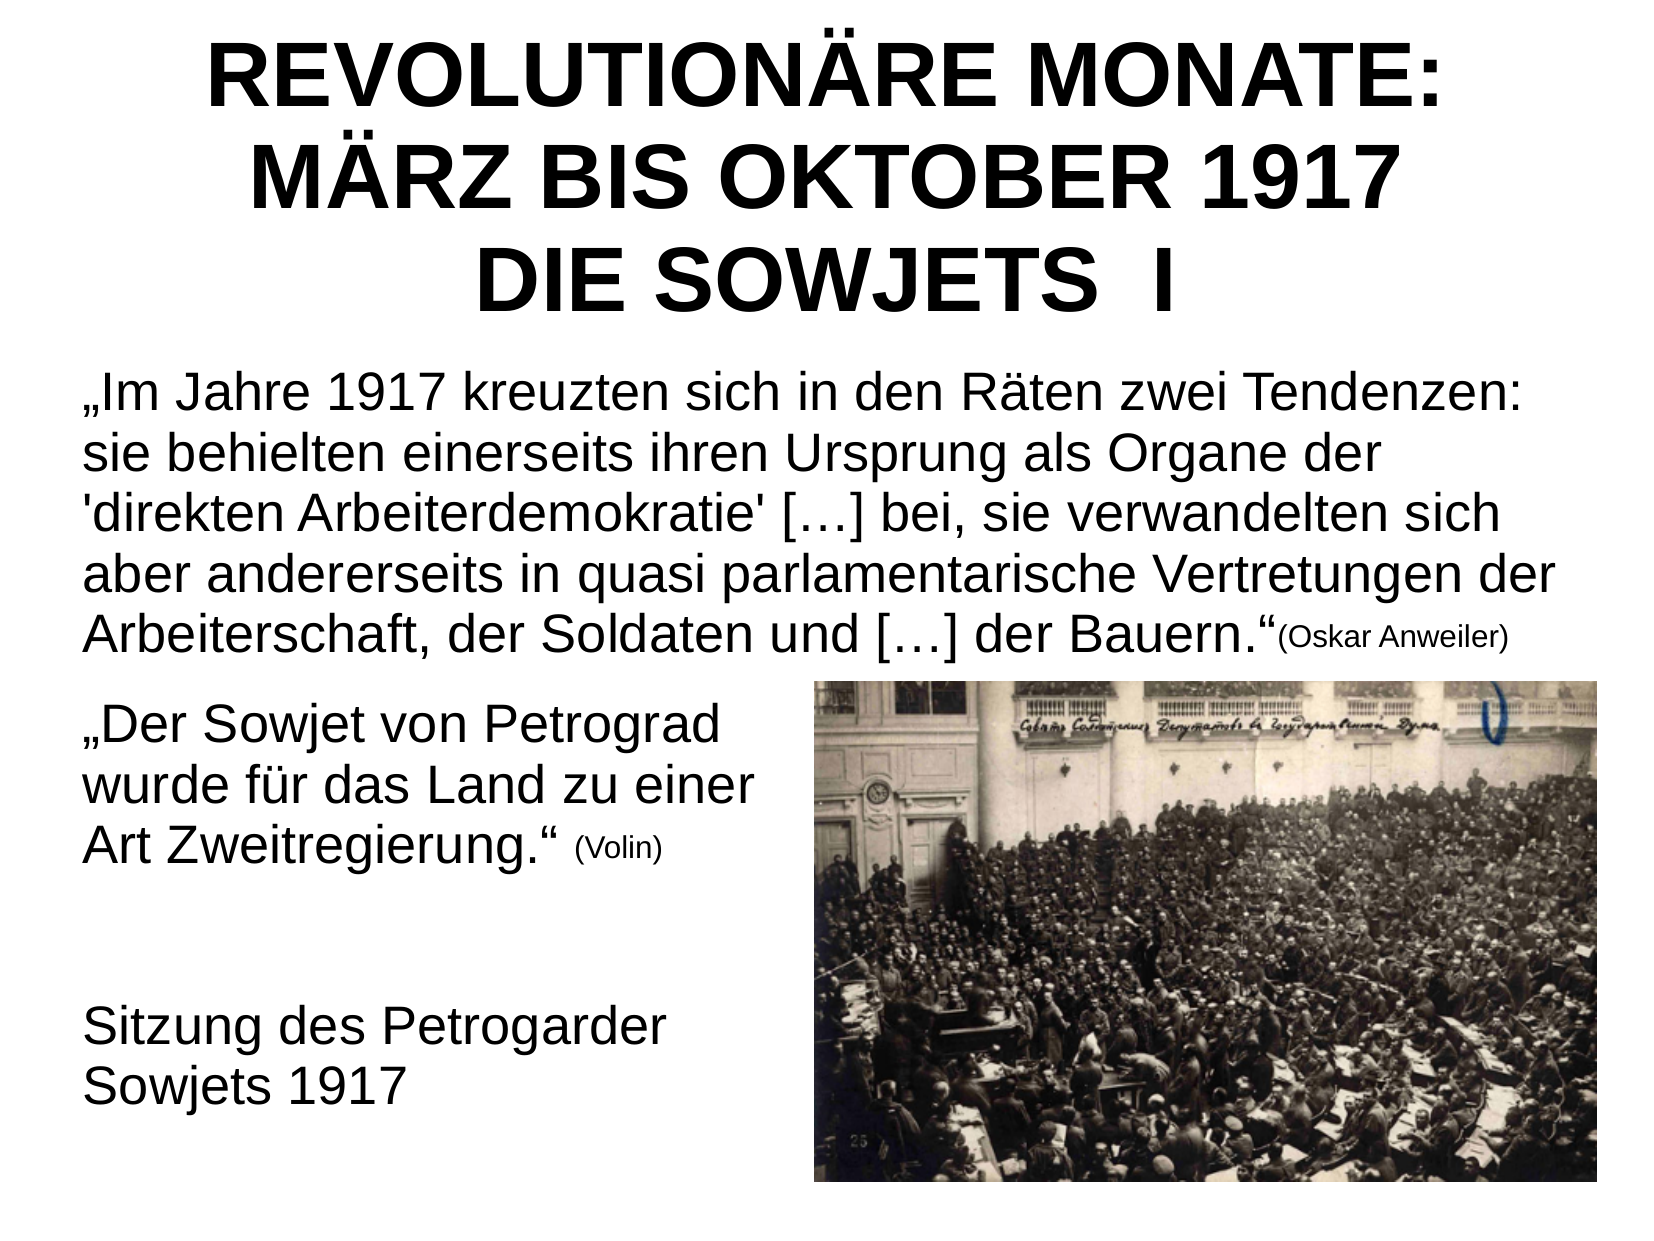

# REVOLUTIONÄRE MONATE: MÄRZ BIS OKTOBER 1917 DIE SOWJETS I
„Im Jahre 1917 kreuzten sich in den Räten zwei Tendenzen: sie behielten einerseits ihren Ursprung als Organe der 'direkten Arbeiterdemokratie' […] bei, sie verwandelten sich aber andererseits in quasi parlamentarische Vertretungen der Arbeiterschaft, der Soldaten und […] der Bauern.“(Oskar Anweiler)
„Der Sowjet von Petrograd wurde für das Land zu einer Art Zweitregierung.“ (Volin)
Sitzung des Petrogarder Sowjets 1917